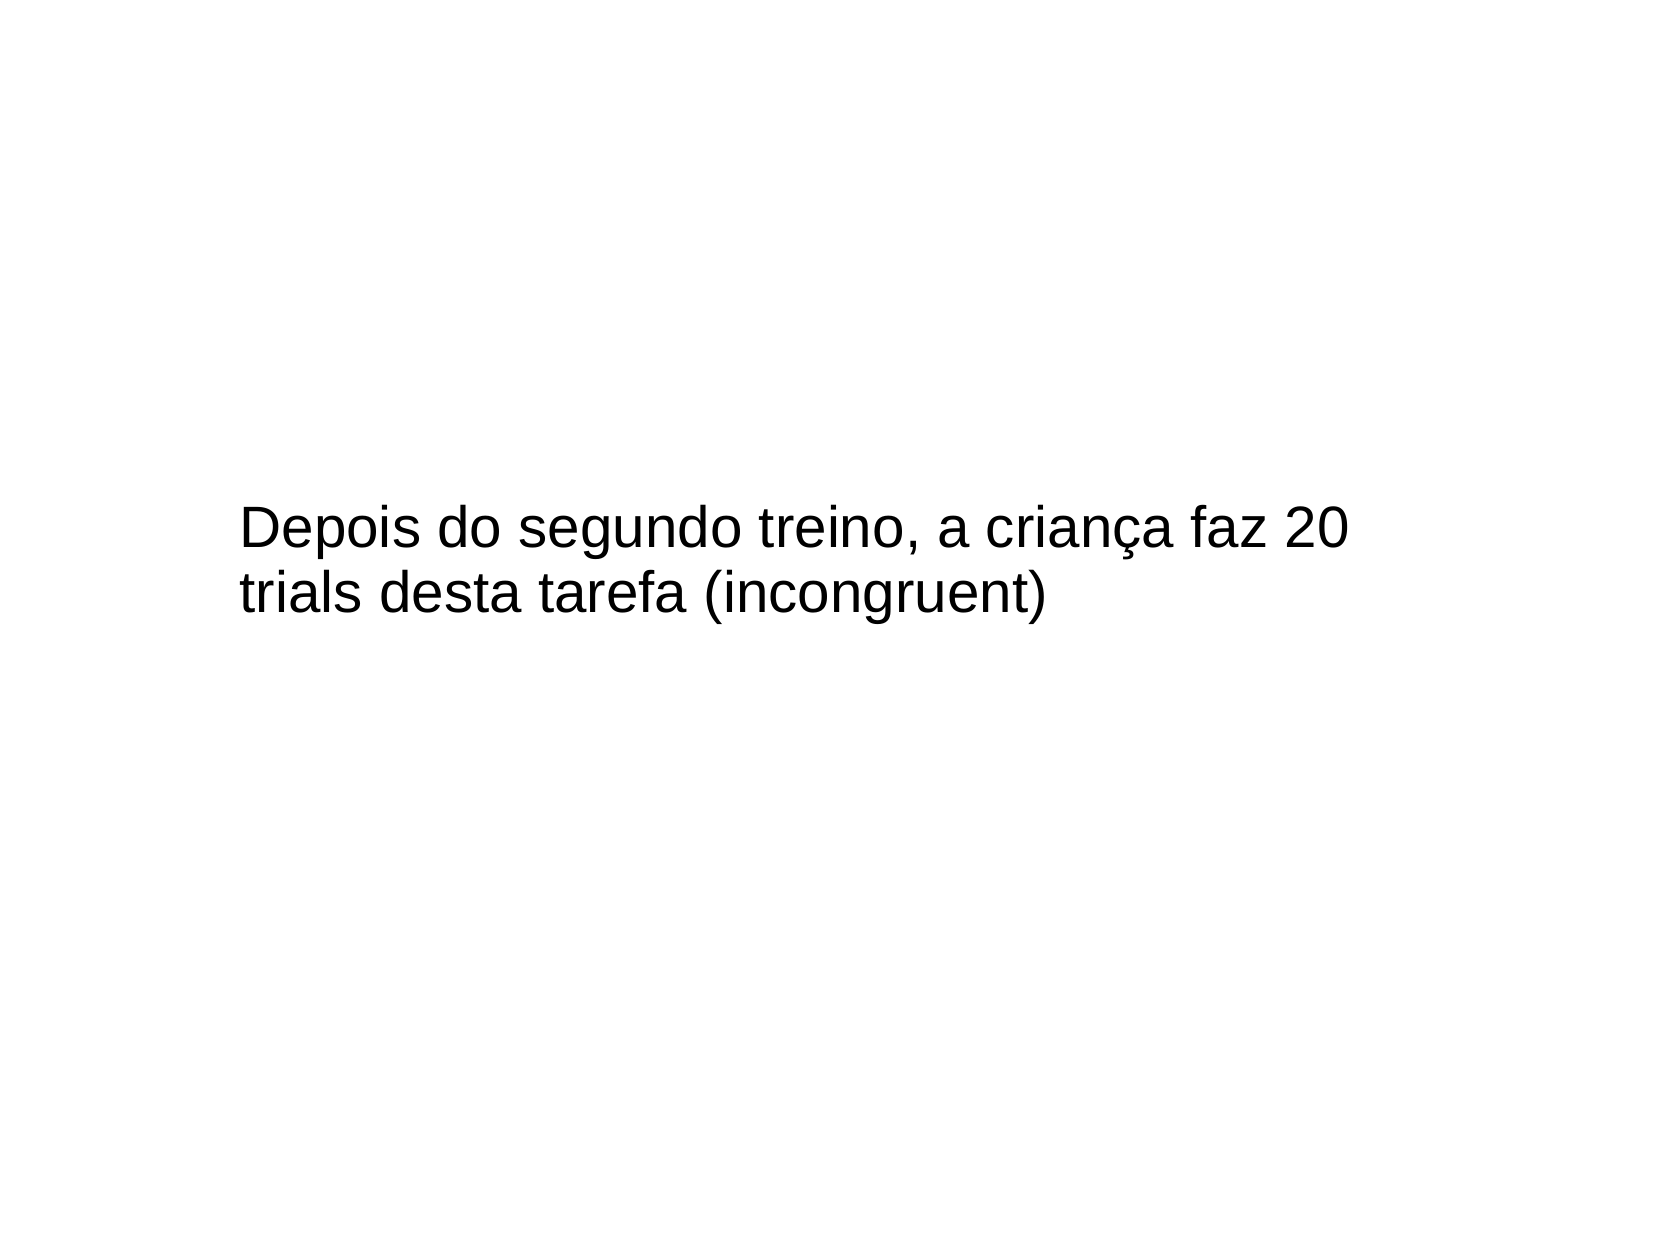

Depois do segundo treino, a criança faz 20 trials desta tarefa (incongruent)